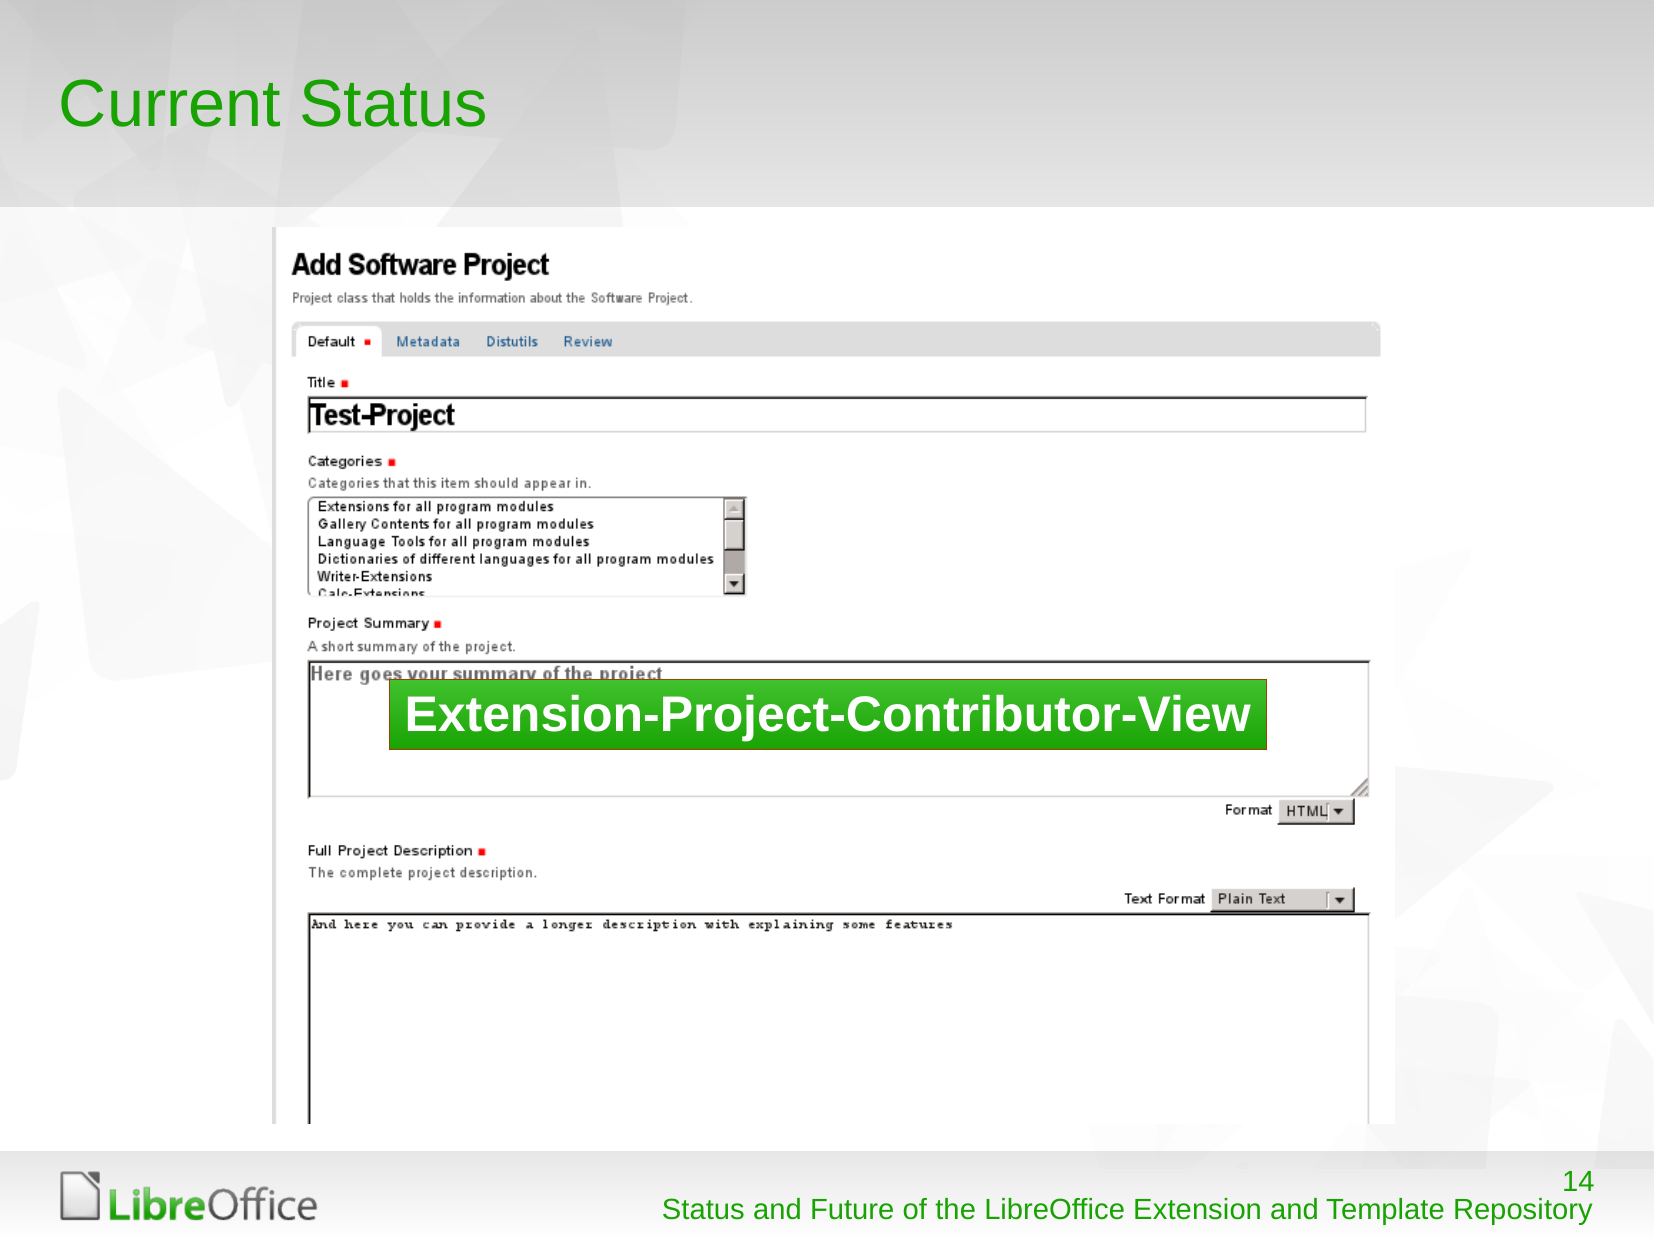

# Current Status
Extension-Project-Contributor-View
14
Status and Future of the LibreOffice Extension and Template Repository